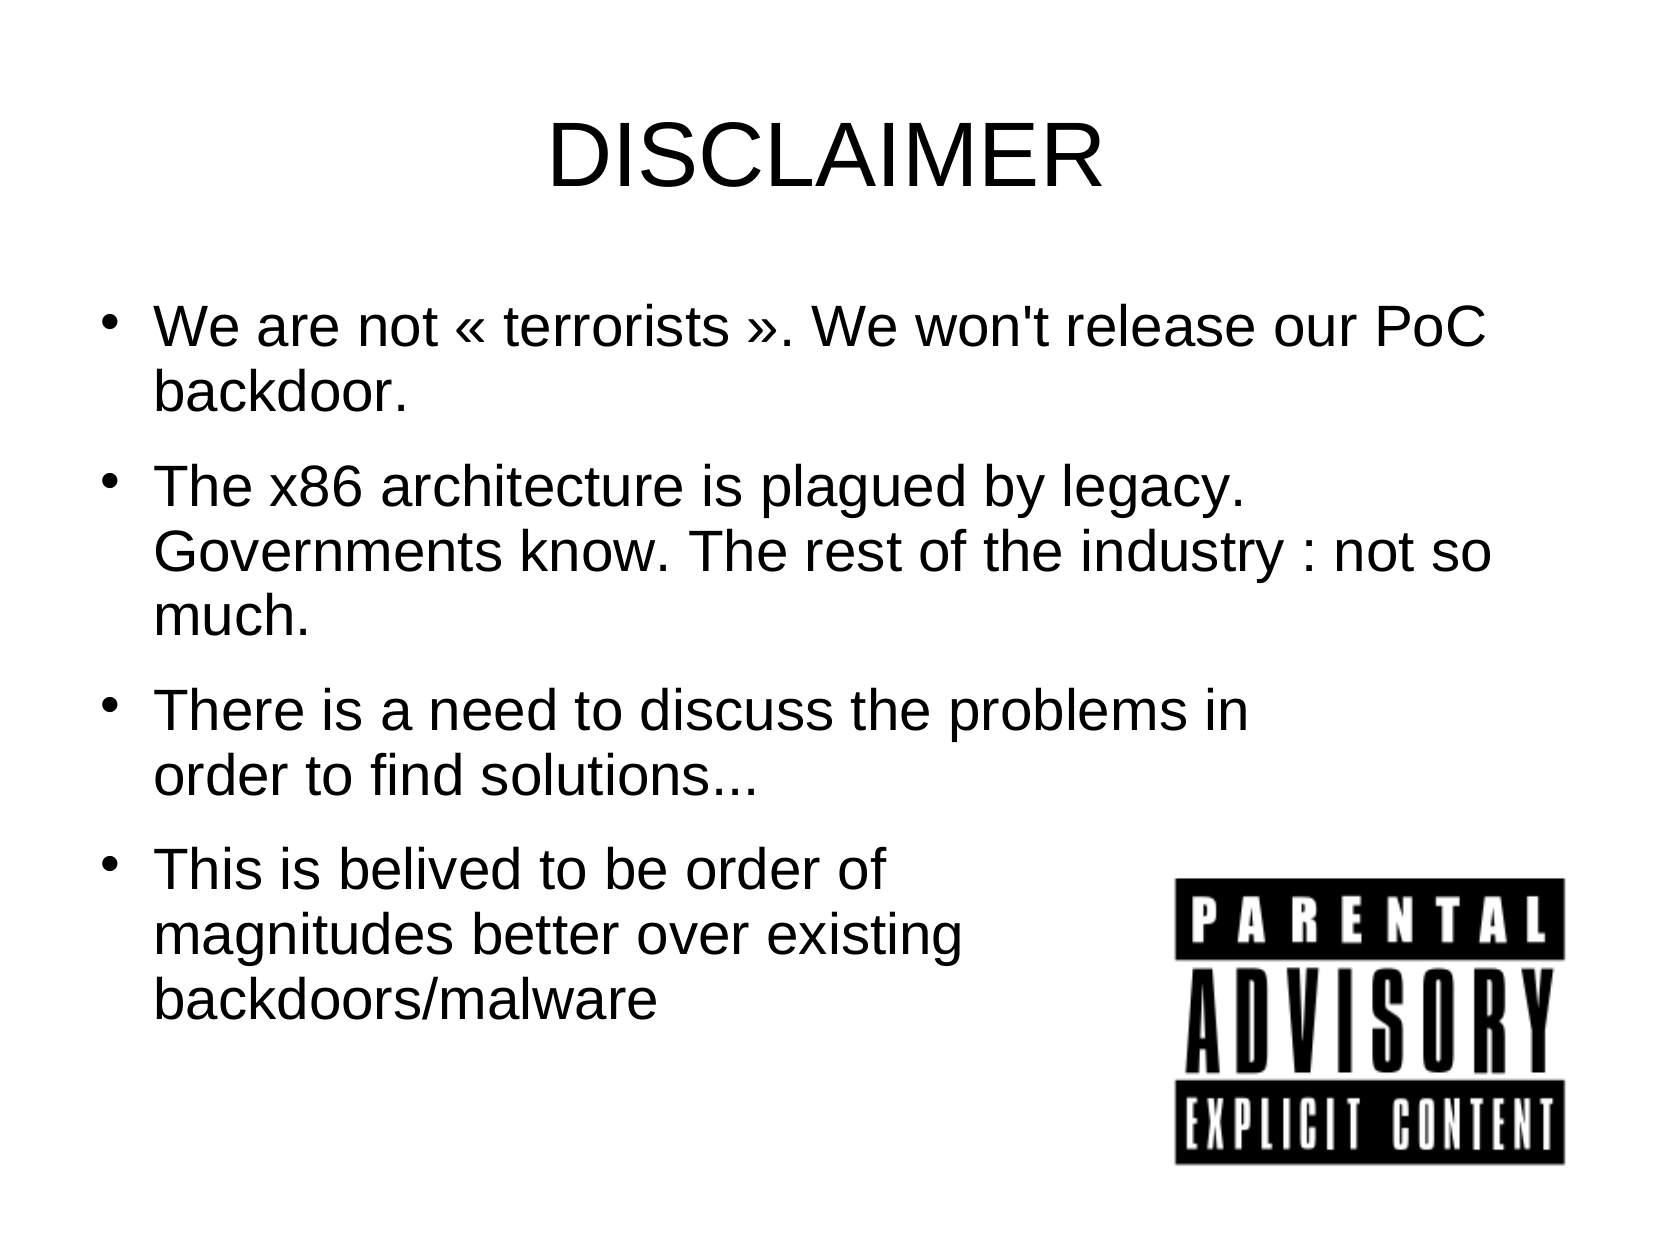

# DISCLAIMER
We are not « terrorists ». We won't release our PoC backdoor.
The x86 architecture is plagued by legacy. Governments know. The rest of the industry : not so much.
There is a need to discuss the problems in
order to find solutions...
This is belived to be order of
magnitudes better over existing
backdoors/malware